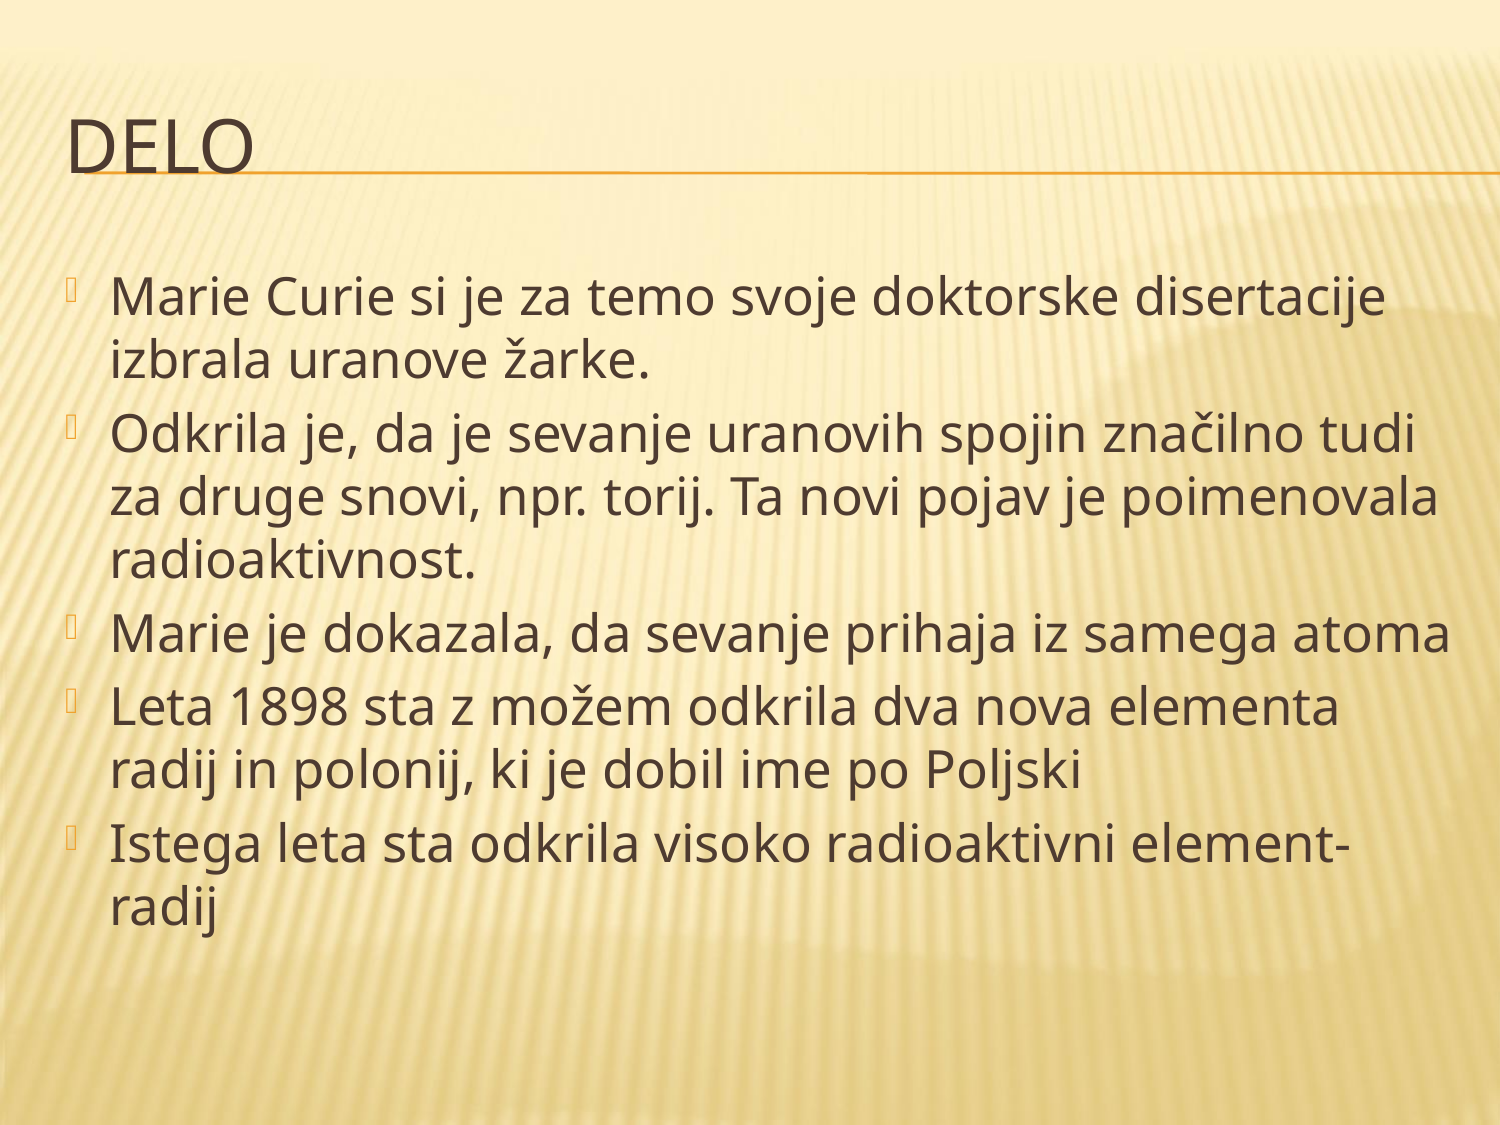

# DELO
Marie Curie si je za temo svoje doktorske disertacije izbrala uranove žarke.
Odkrila je, da je sevanje uranovih spojin značilno tudi za druge snovi, npr. torij. Ta novi pojav je poimenovala radioaktivnost.
Marie je dokazala, da sevanje prihaja iz samega atoma
Leta 1898 sta z možem odkrila dva nova elementa radij in polonij, ki je dobil ime po Poljski
Istega leta sta odkrila visoko radioaktivni element-radij